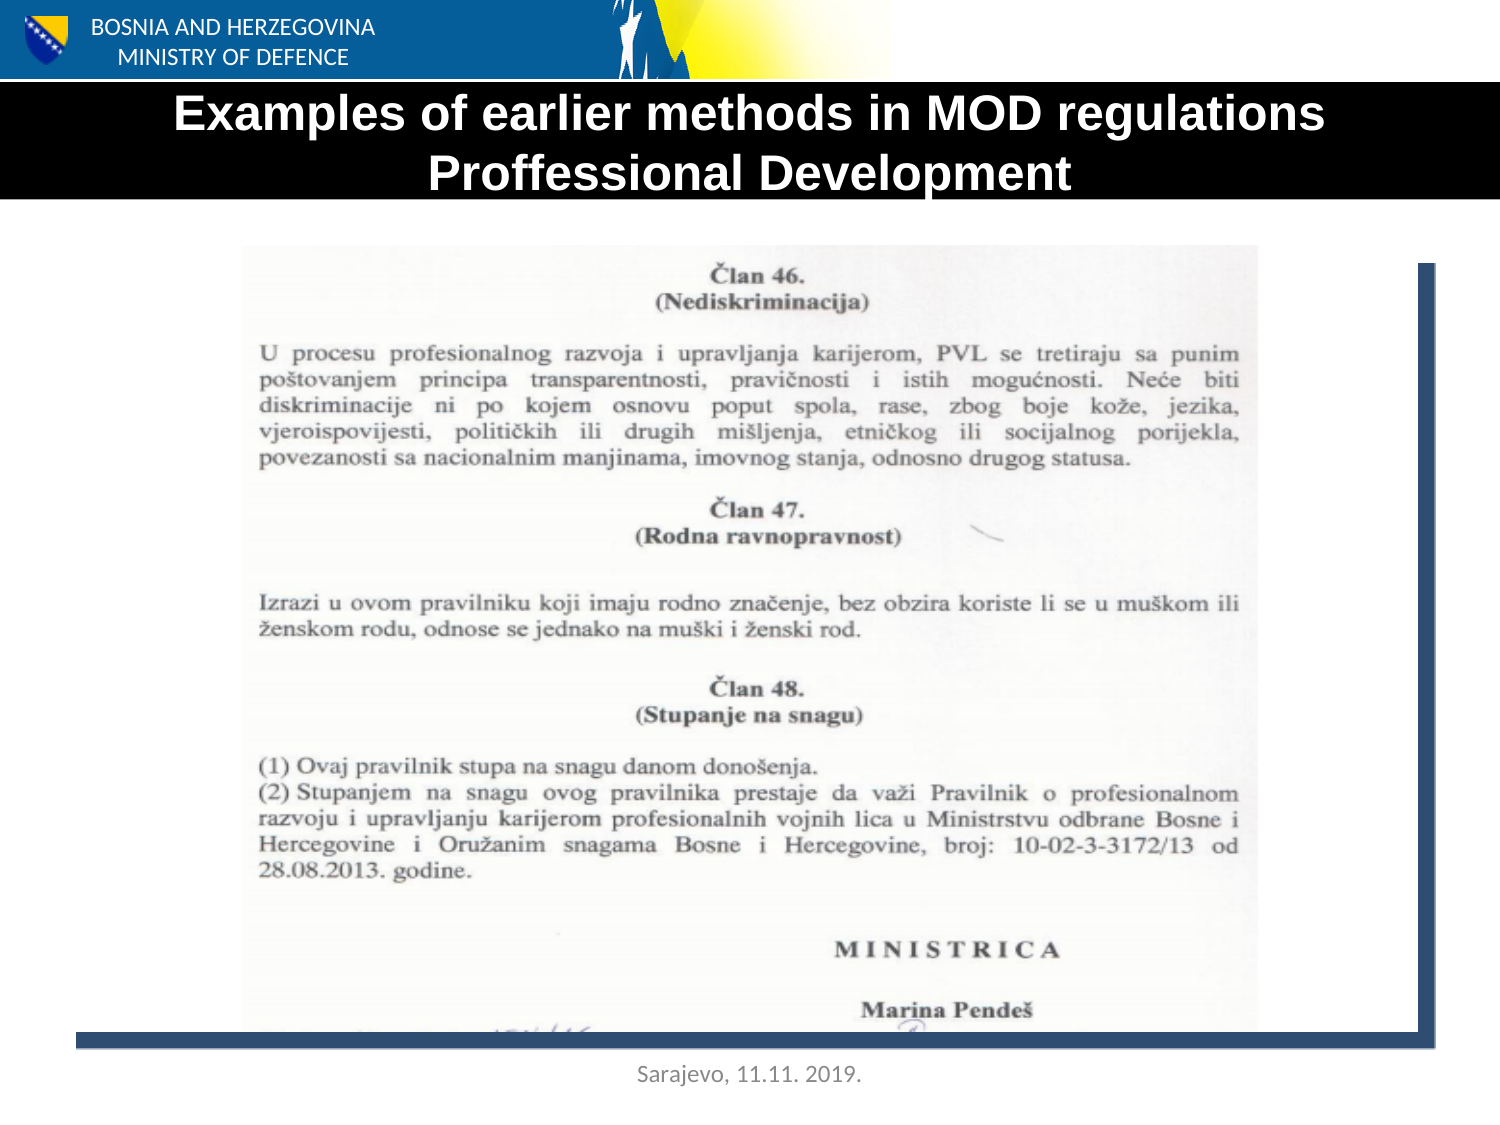

Examples of earlier methods in MOD regulations
Proffessional Development
Sarajevo, 11.11. 2019.